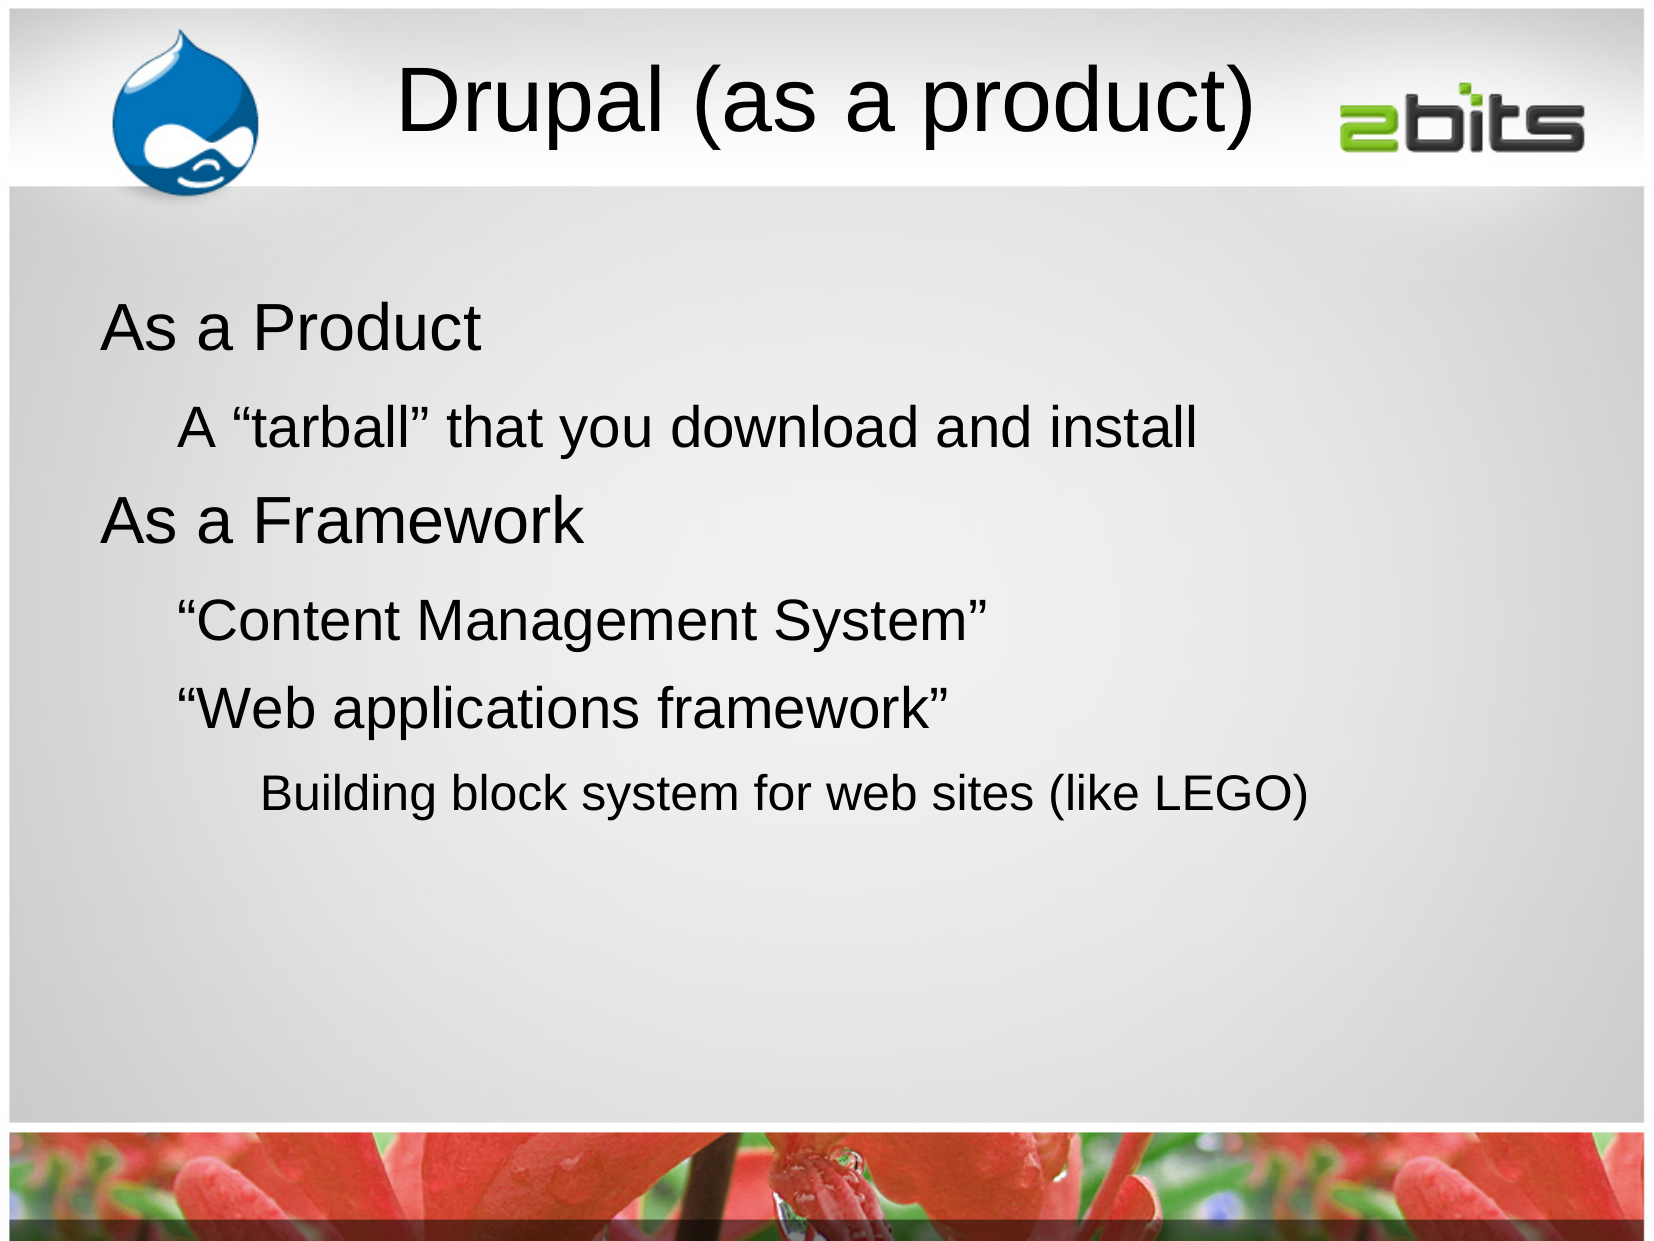

# Drupal (as a product)
As a Product
A “tarball” that you download and install
As a Framework
“Content Management System”
“Web applications framework”
Building block system for web sites (like LEGO)